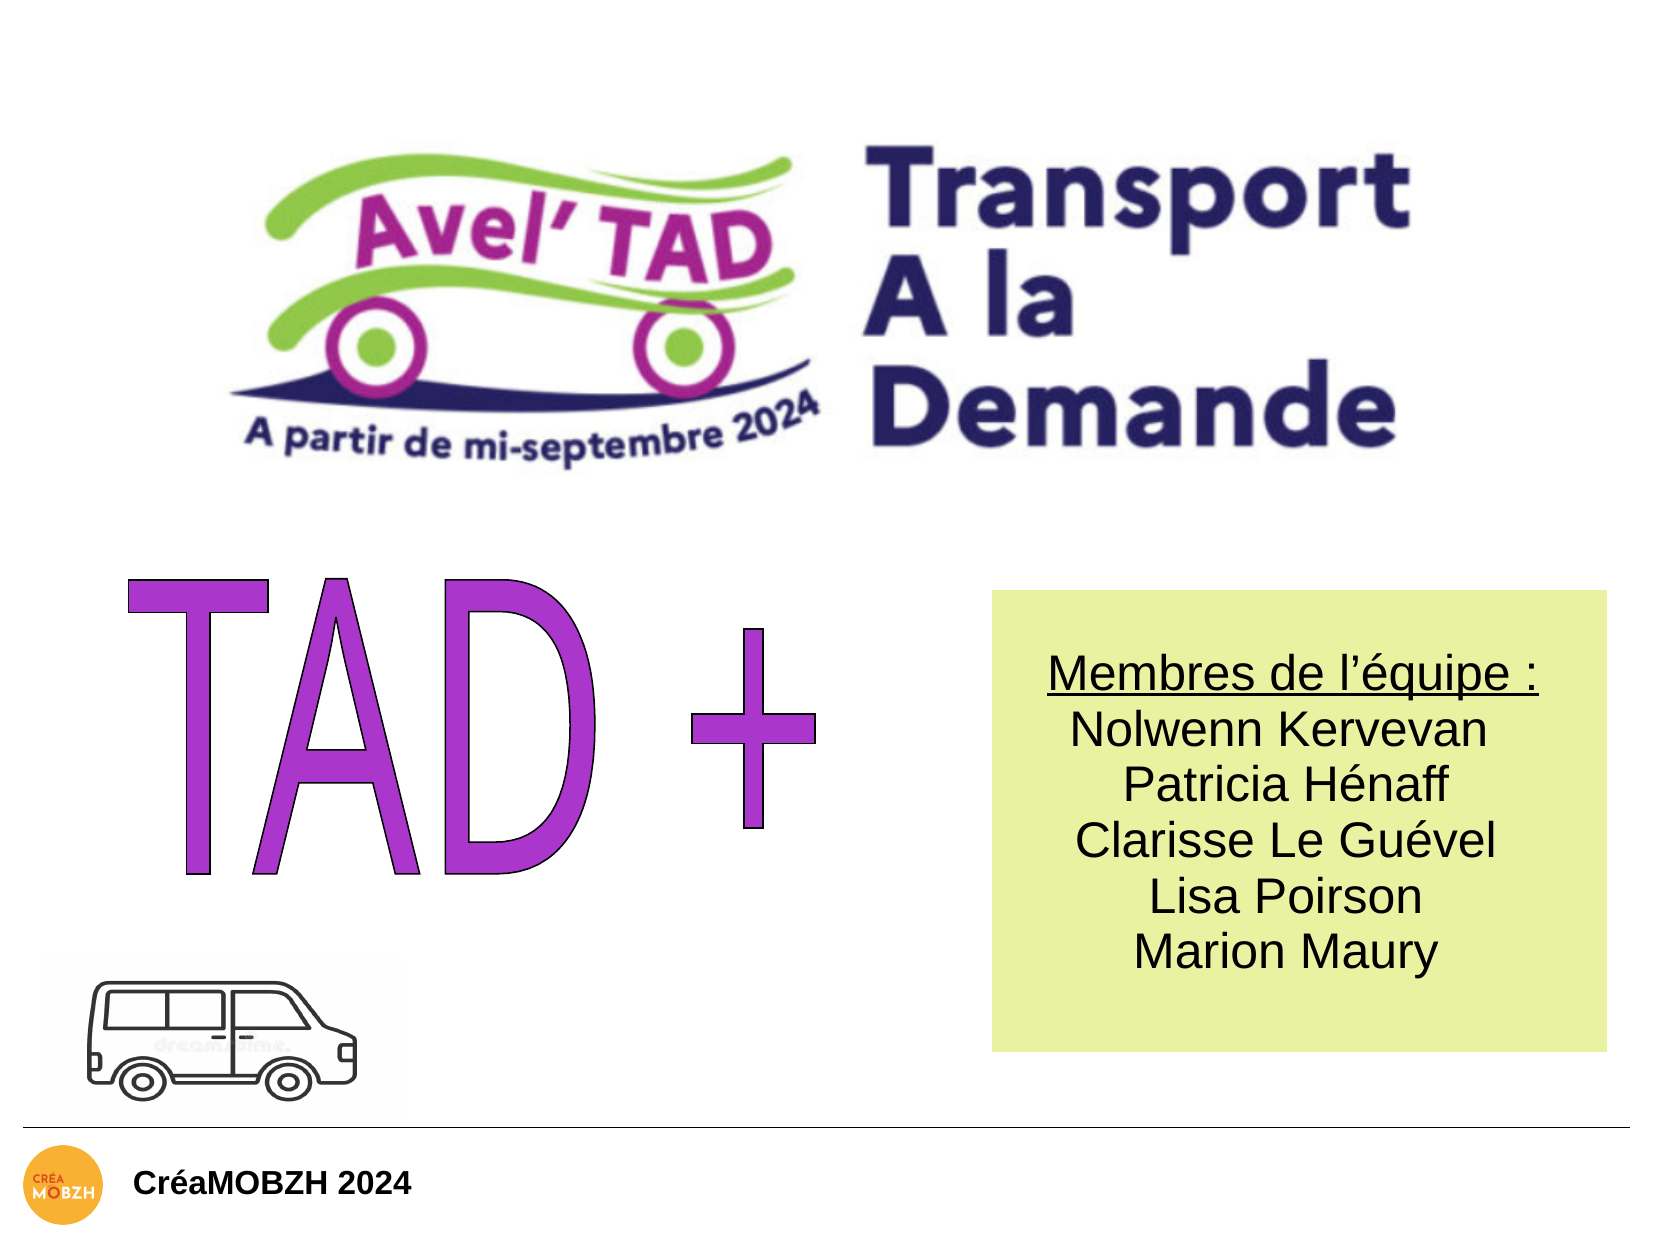

TAD +
 Membres de l’équipe :
 Nolwenn Kervevan
 Patricia Hénaff
 Clarisse Le Guével
 Lisa Poirson
 Marion Maury
CréaMOBZH 2024